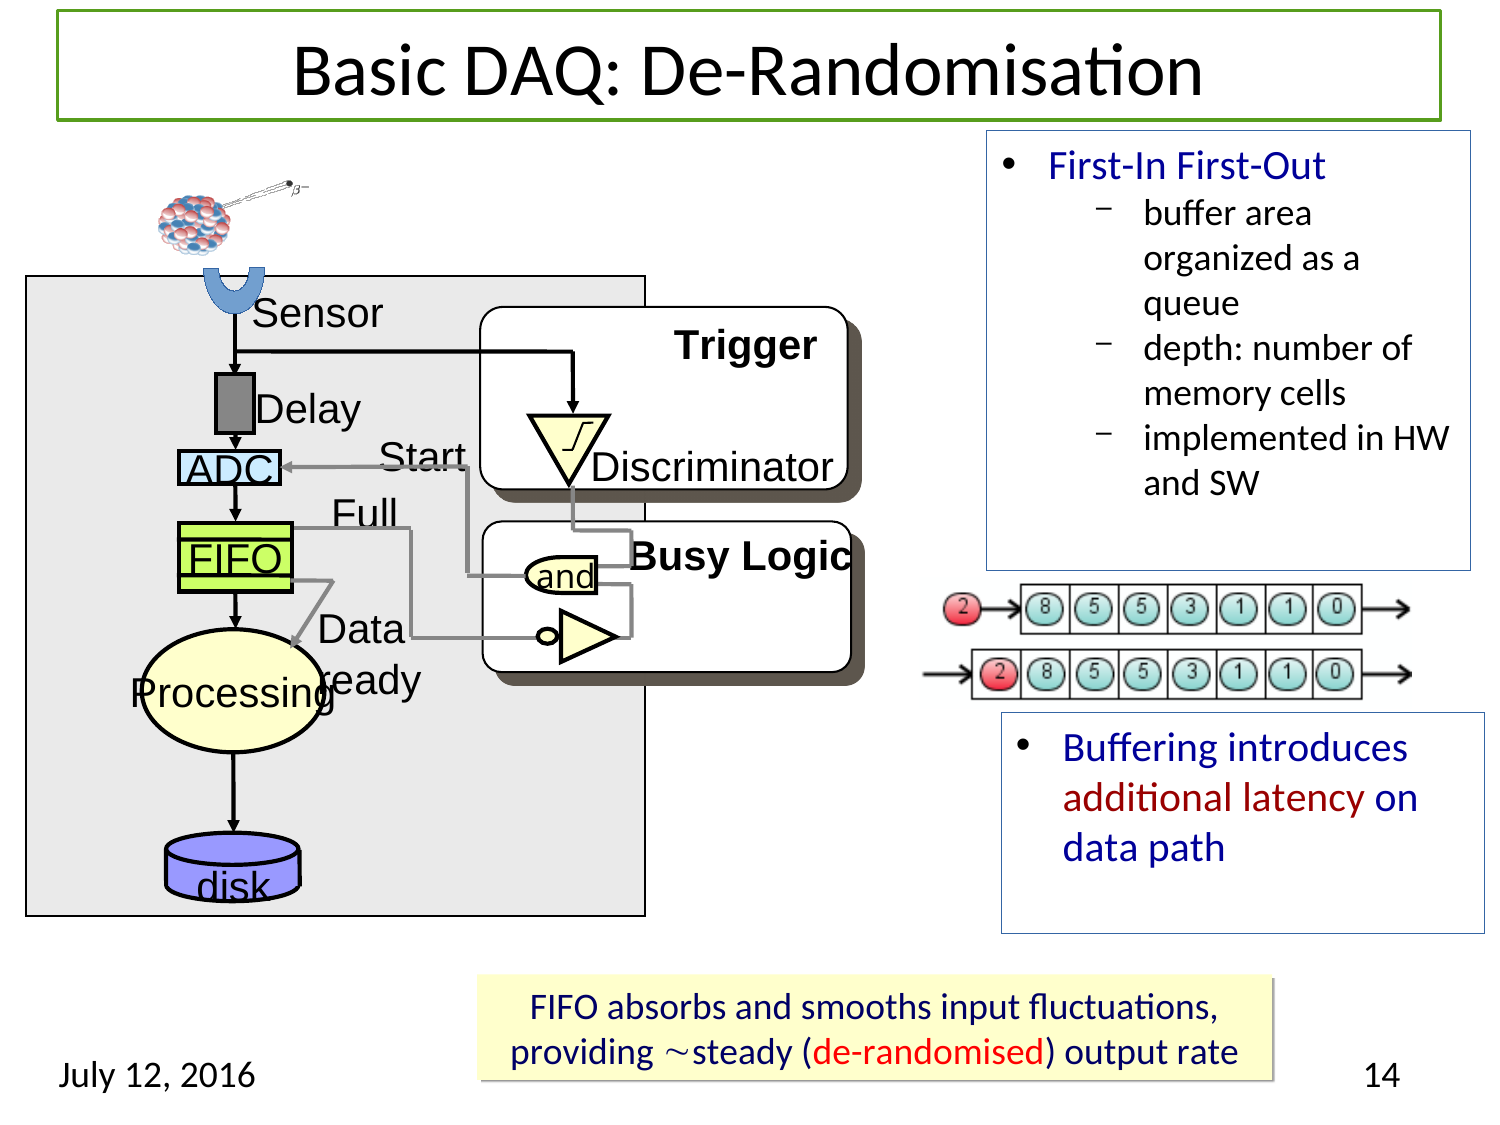

# Basic DAQ: De-Randomisation
First-In First-Out
buffer area organized as a queue
depth: number of memory cells
implemented in HW and SW
Sensor
Trigger
Delay
Start
Discriminator
ADC
Full
Busy Logic
FIFO
and
Data
ready
Processing
disk
Buffering introduces additional latency on data path
FIFO absorbs and smooths input fluctuations, providing ~steady (de-randomised) output rate
14